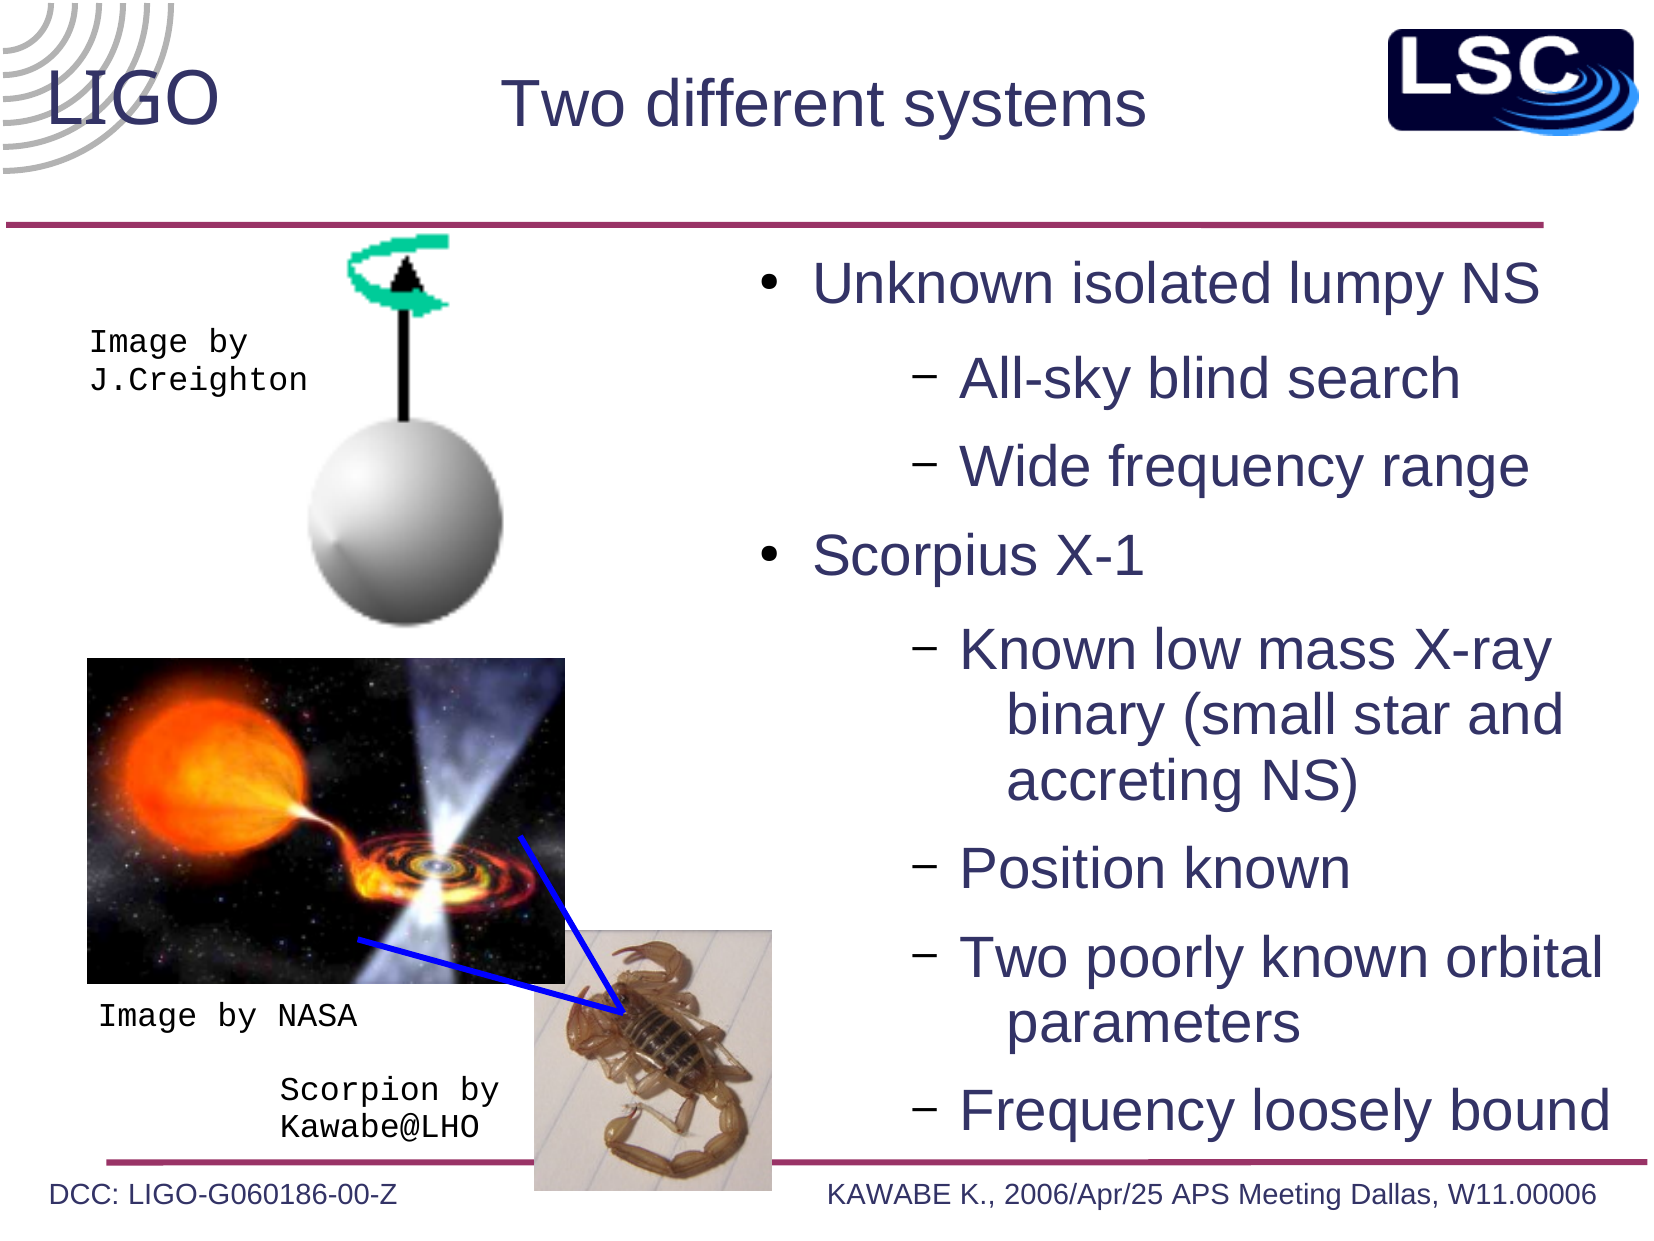

# Two different systems
Unknown isolated lumpy NS
All-sky blind search
Wide frequency range
Scorpius X-1
Known low mass X-ray binary (small star and accreting NS)
Position known
Two poorly known orbital parameters
Frequency loosely bound
Image by
J.Creighton
Image by NASA
Scorpion by
Kawabe@LHO